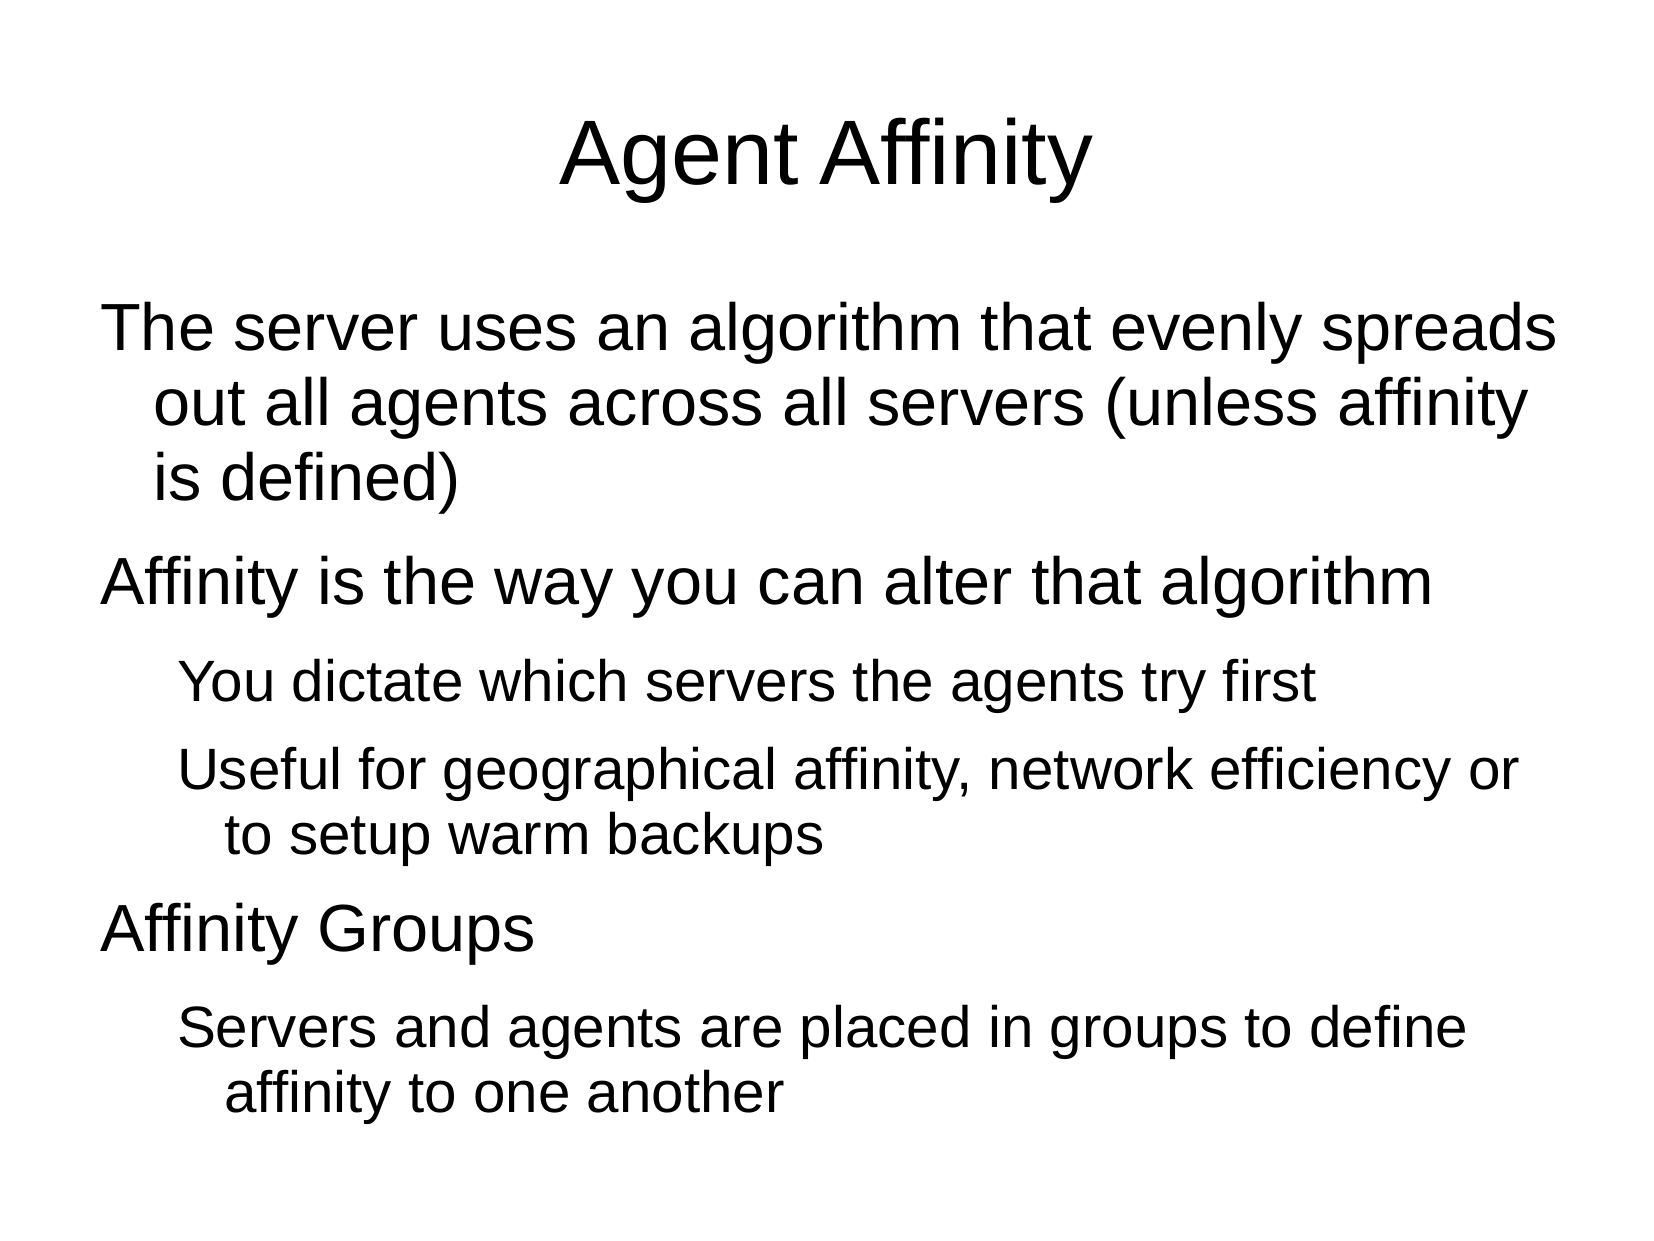

# Agent Affinity
The server uses an algorithm that evenly spreads out all agents across all servers (unless affinity is defined)
Affinity is the way you can alter that algorithm
You dictate which servers the agents try first
Useful for geographical affinity, network efficiency or to setup warm backups
Affinity Groups
Servers and agents are placed in groups to define affinity to one another